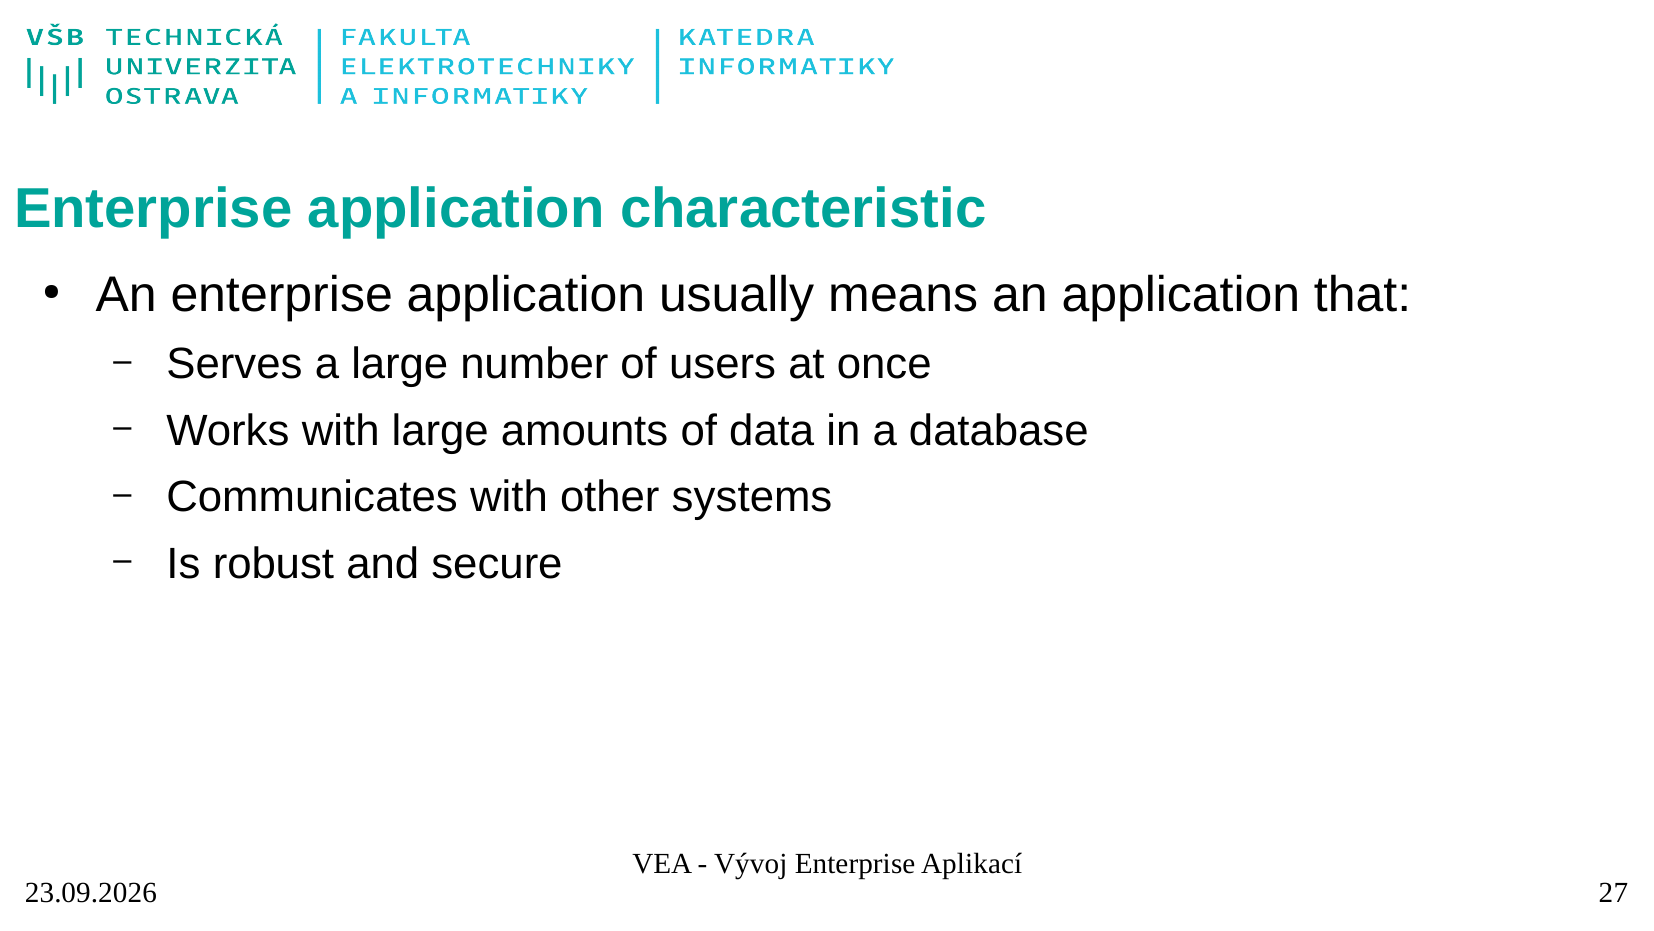

Enterprise application characteristic
# An enterprise application usually means an application that:
Serves a large number of users at once
Works with large amounts of data in a database
Communicates with other systems
Is robust and secure
VEA - Vývoj Enterprise Aplikací
27